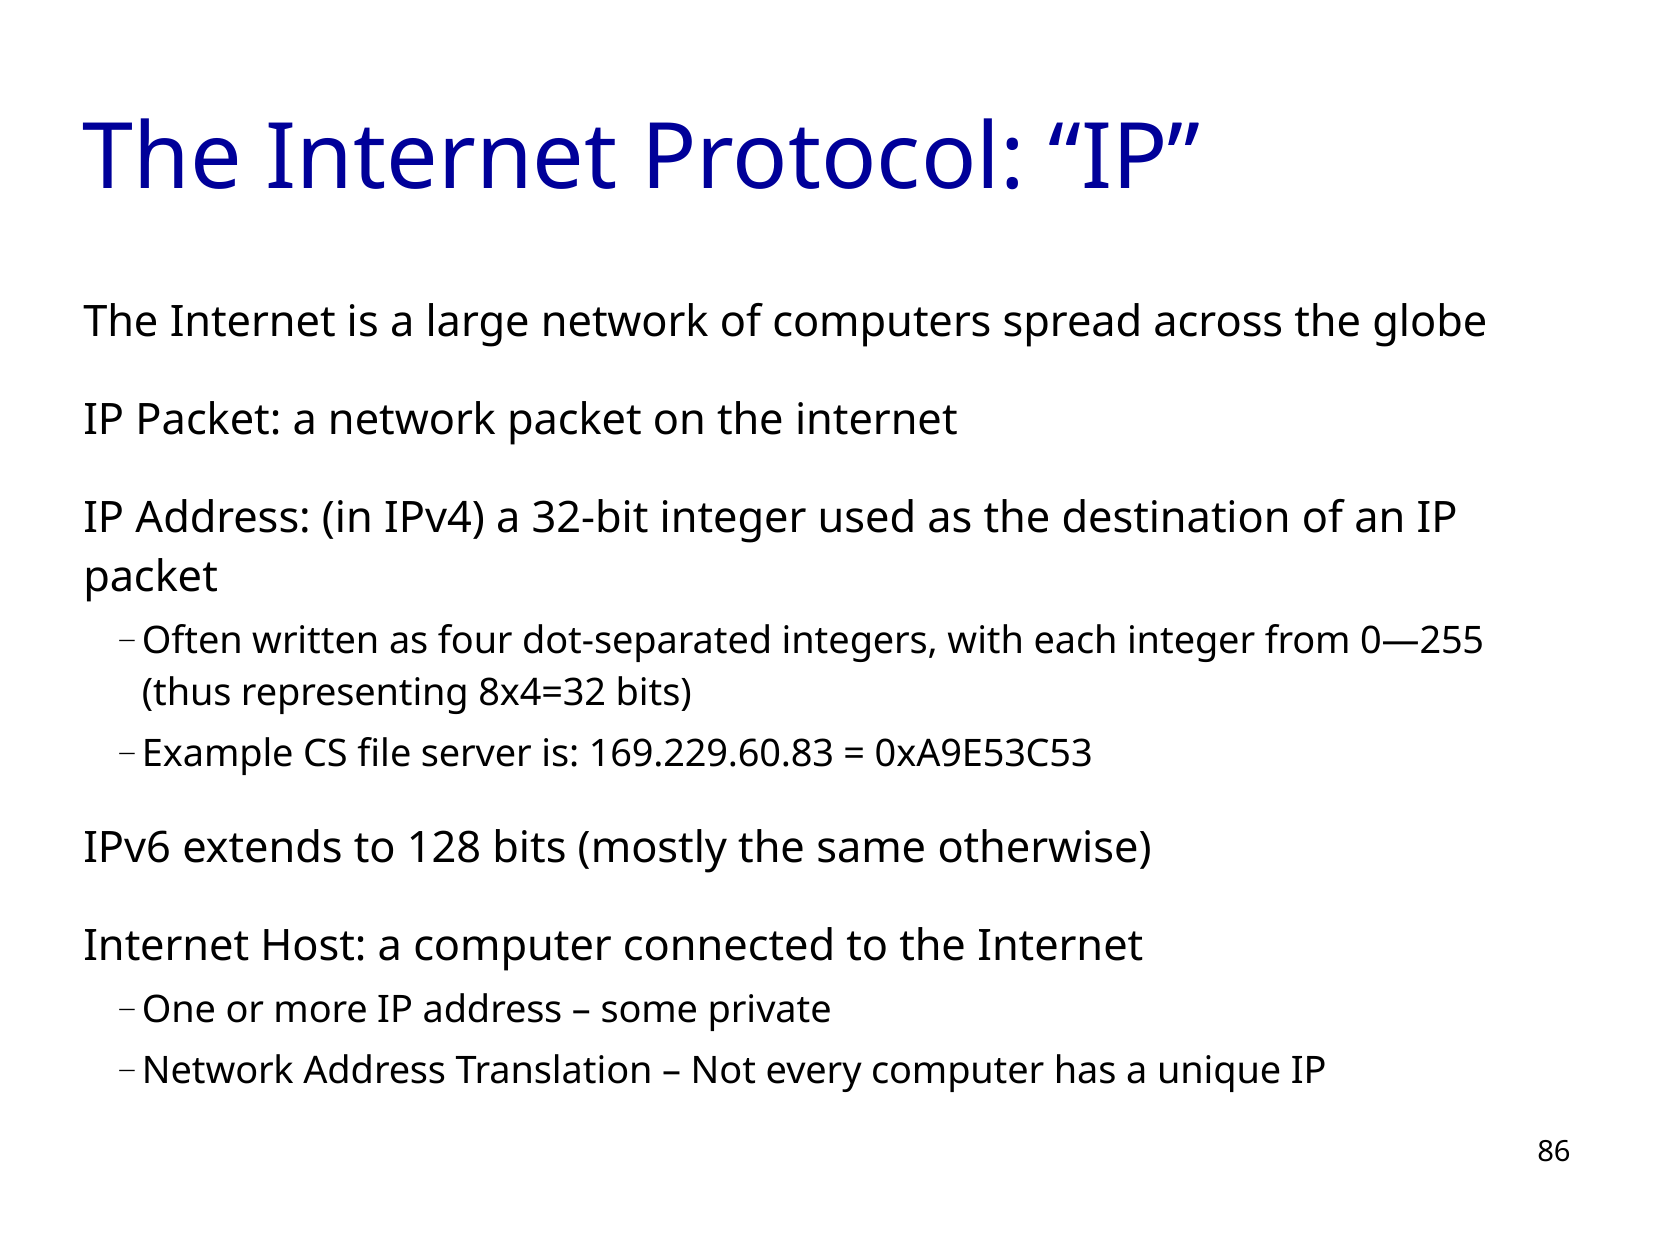

# The Internet Protocol: “IP”
The Internet is a large network of computers spread across the globe
IP Packet: a network packet on the internet
IP Address: (in IPv4) a 32-bit integer used as the destination of an IP packet
Often written as four dot-separated integers, with each integer from 0—255 (thus representing 8x4=32 bits)
Example CS file server is: 169.229.60.83 = 0xA9E53C53
IPv6 extends to 128 bits (mostly the same otherwise)
Internet Host: a computer connected to the Internet
One or more IP address – some private
Network Address Translation – Not every computer has a unique IP
86